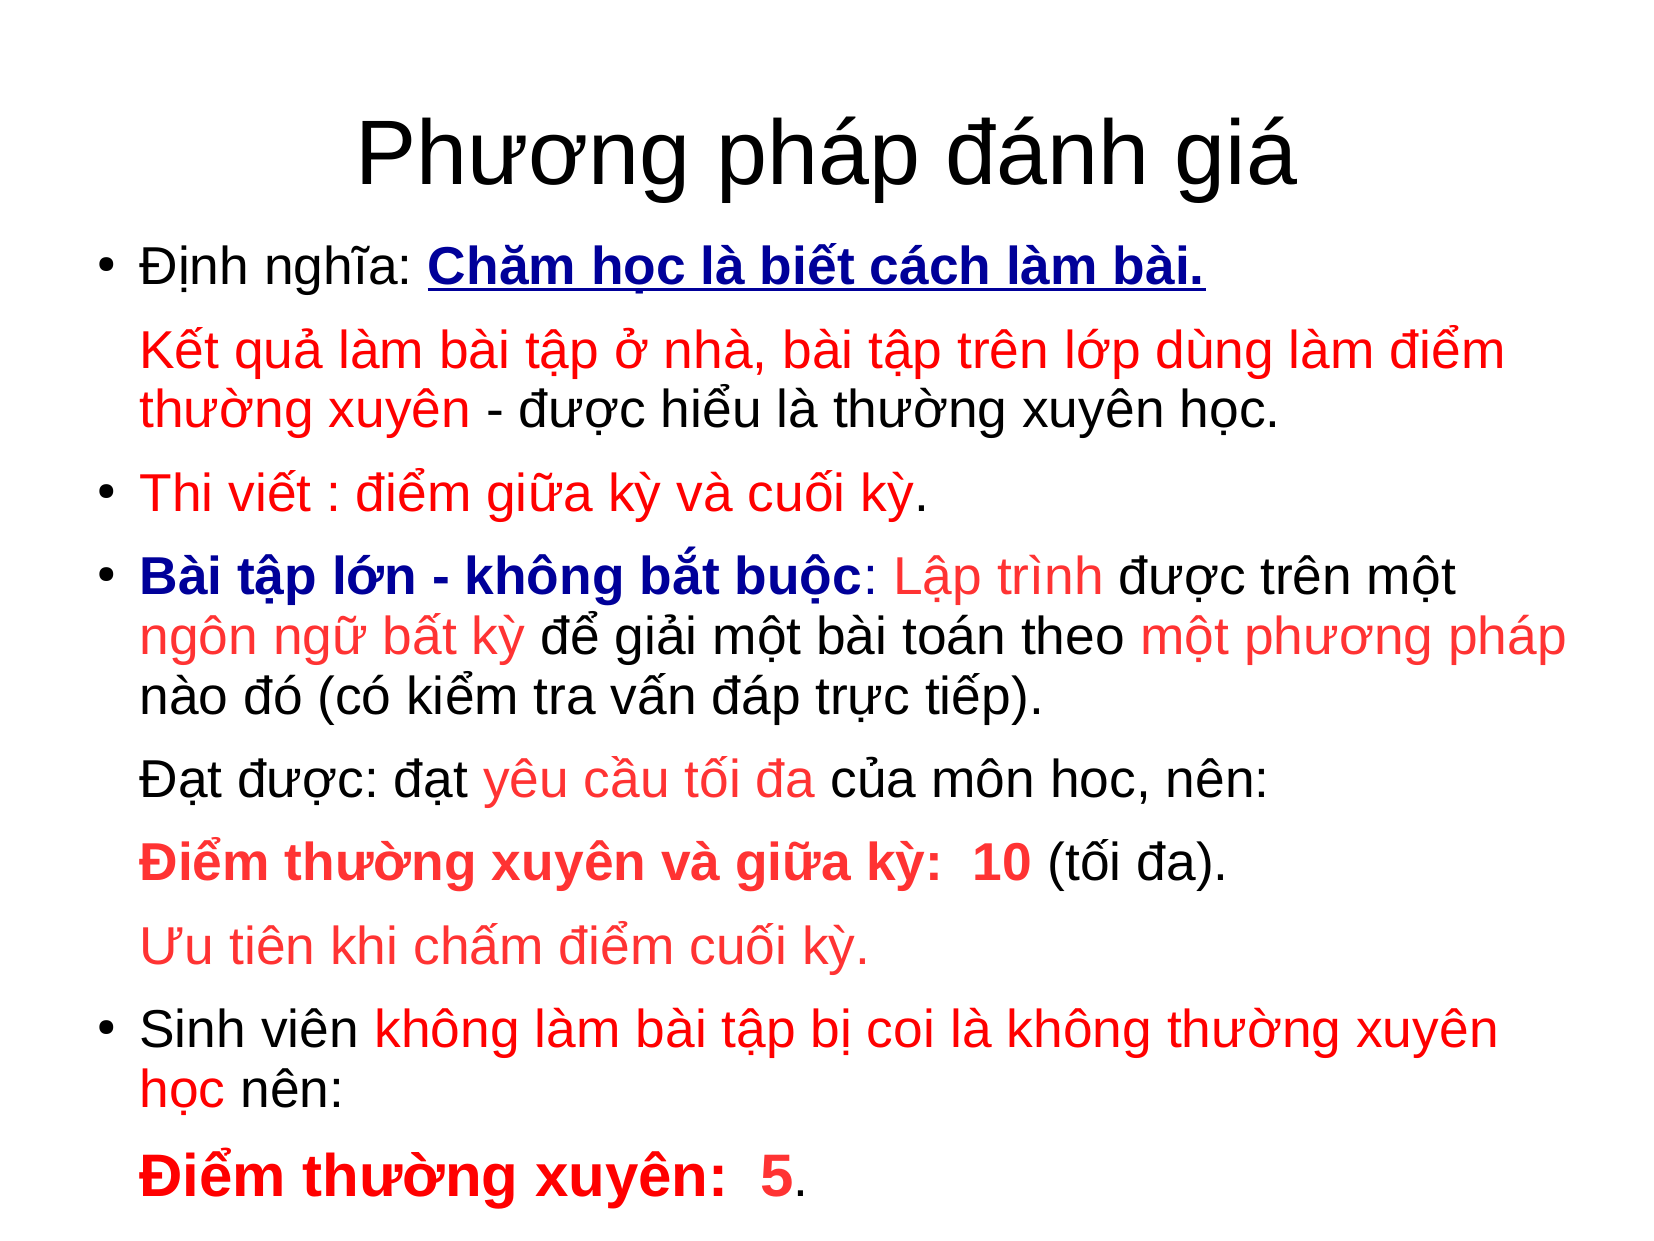

# Phương pháp đánh giá
Định nghĩa: Chăm học là biết cách làm bài.
Kết quả làm bài tập ở nhà, bài tập trên lớp dùng làm điểm thường xuyên - được hiểu là thường xuyên học.
Thi viết : điểm giữa kỳ và cuối kỳ.
Bài tập lớn - không bắt buộc: Lập trình được trên một ngôn ngữ bất kỳ để giải một bài toán theo một phương pháp nào đó (có kiểm tra vấn đáp trực tiếp).
Đạt được: đạt yêu cầu tối đa của môn hoc, nên:
Điểm thường xuyên và giữa kỳ: 10 (tối đa).
Ưu tiên khi chấm điểm cuối kỳ.
Sinh viên không làm bài tập bị coi là không thường xuyên học nên:
Điểm thường xuyên: 5.